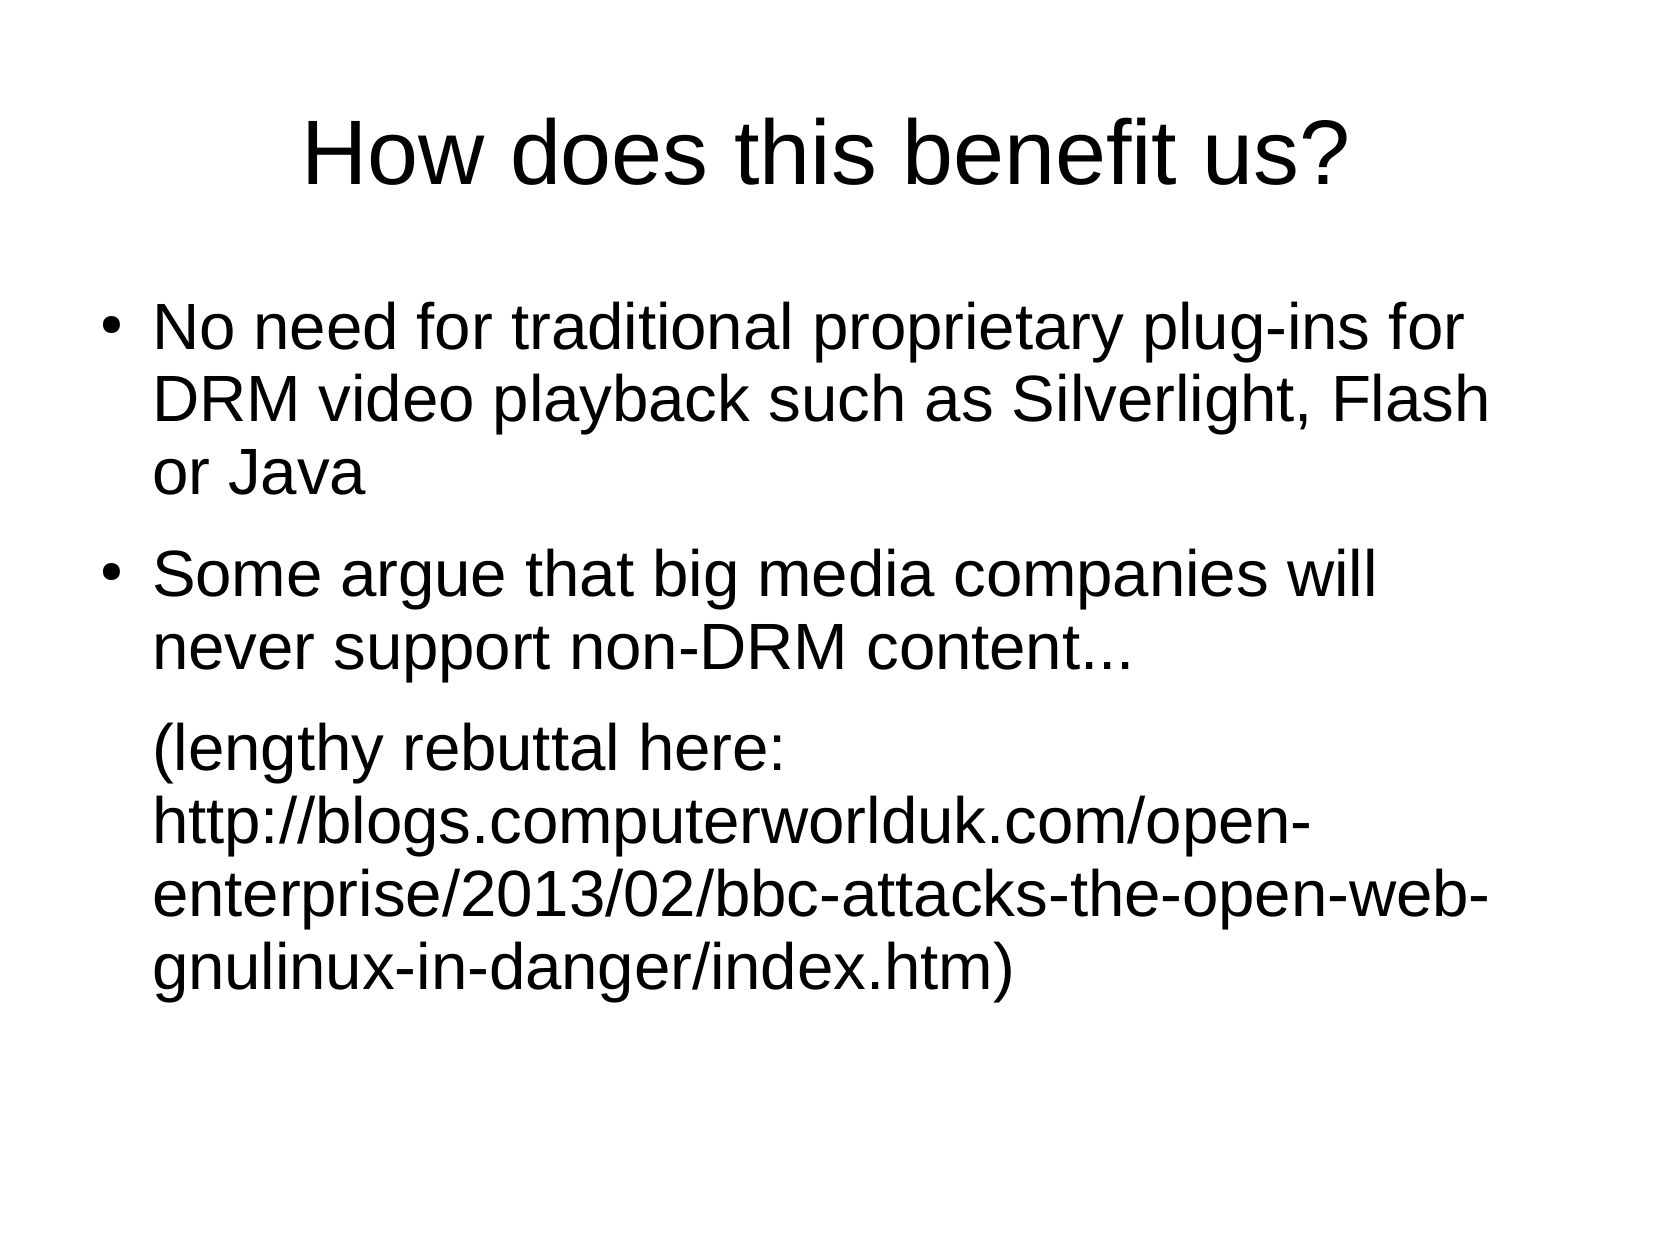

# How does this benefit us?
No need for traditional proprietary plug-ins for DRM video playback such as Silverlight, Flash or Java
Some argue that big media companies will never support non-DRM content...
(lengthy rebuttal here: http://blogs.computerworlduk.com/open-enterprise/2013/02/bbc-attacks-the-open-web-gnulinux-in-danger/index.htm)